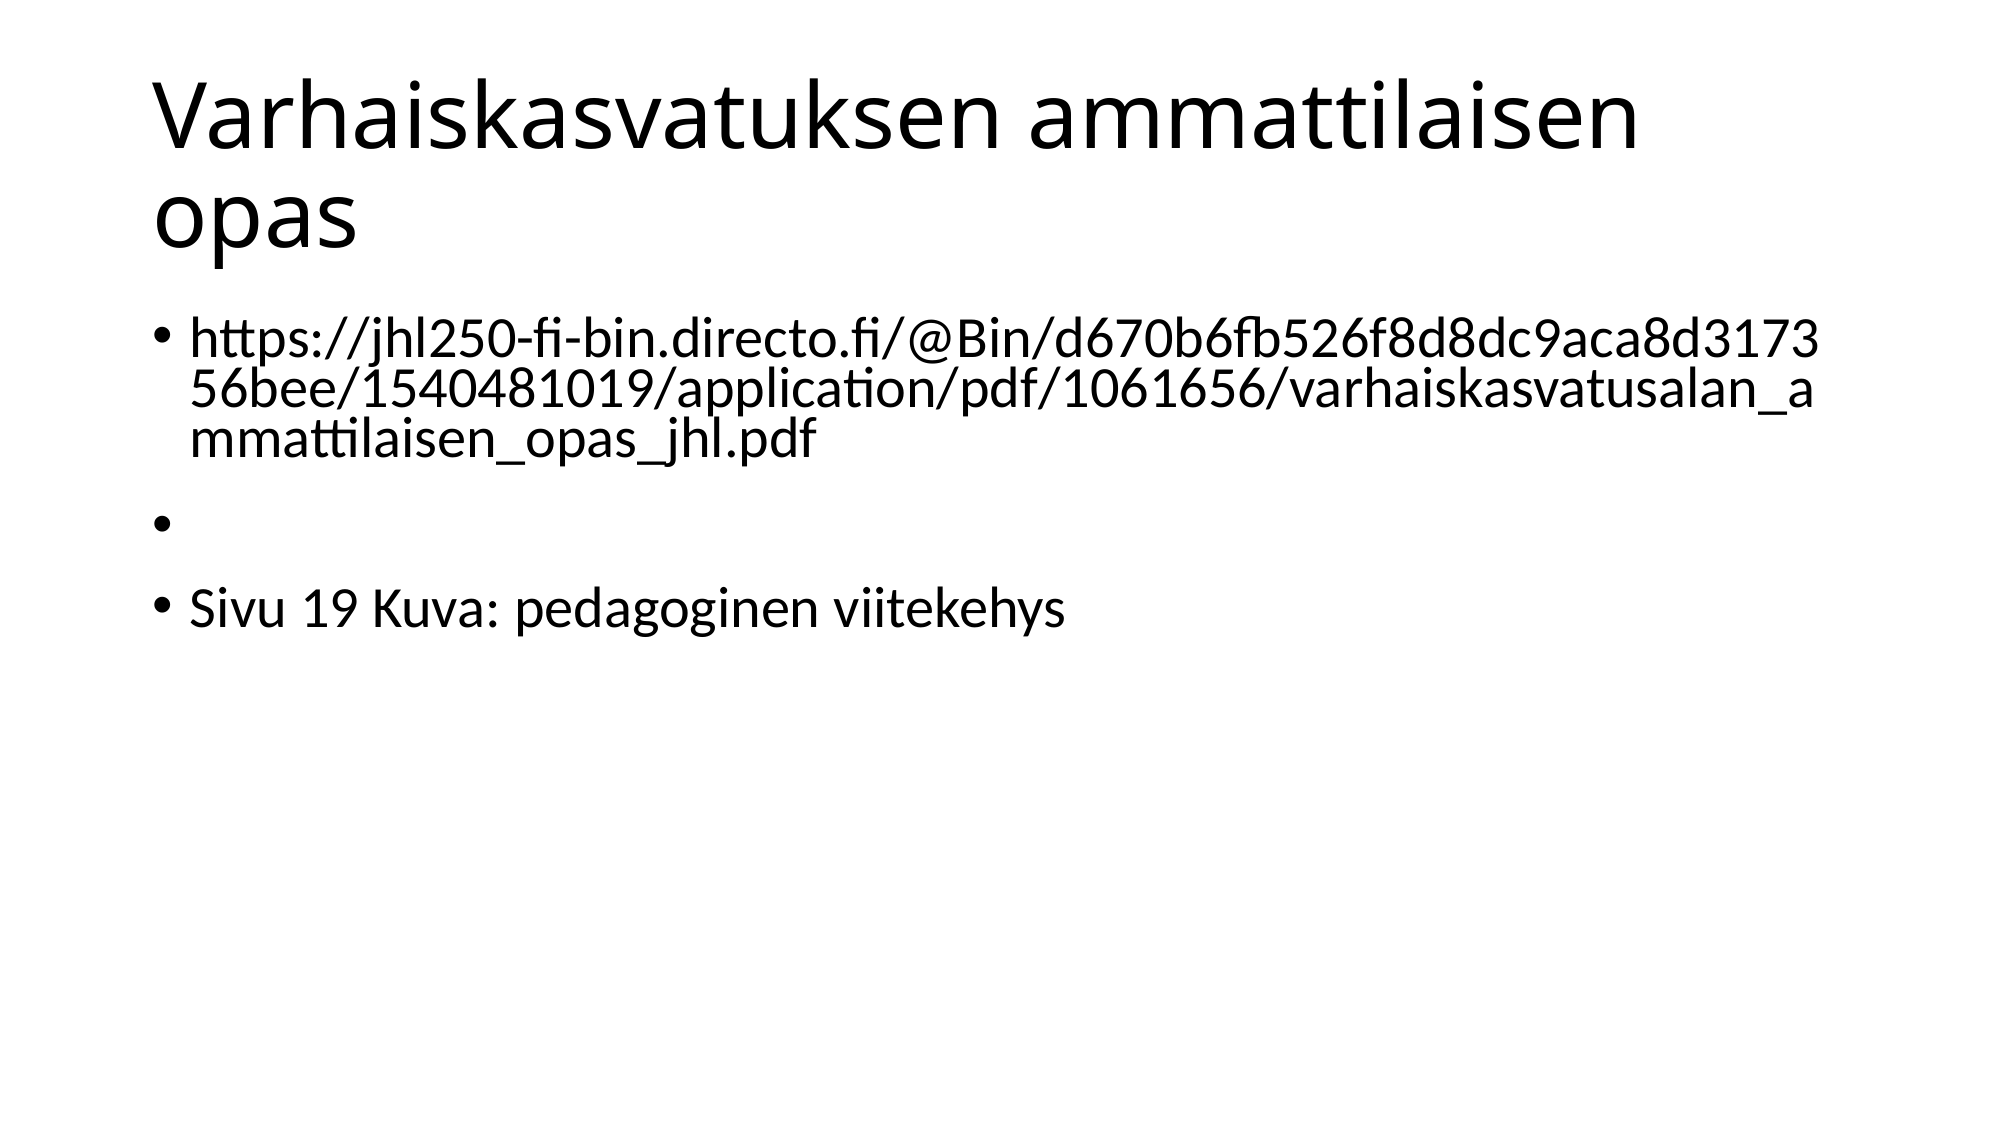

# Varhaiskasvatuksen ammattilaisen opas
https://jhl250-fi-bin.directo.fi/@Bin/d670b6fb526f8d8dc9aca8d317356bee/1540481019/application/pdf/1061656/varhaiskasvatusalan_ammattilaisen_opas_jhl.pdf
Sivu 19 Kuva: pedagoginen viitekehys